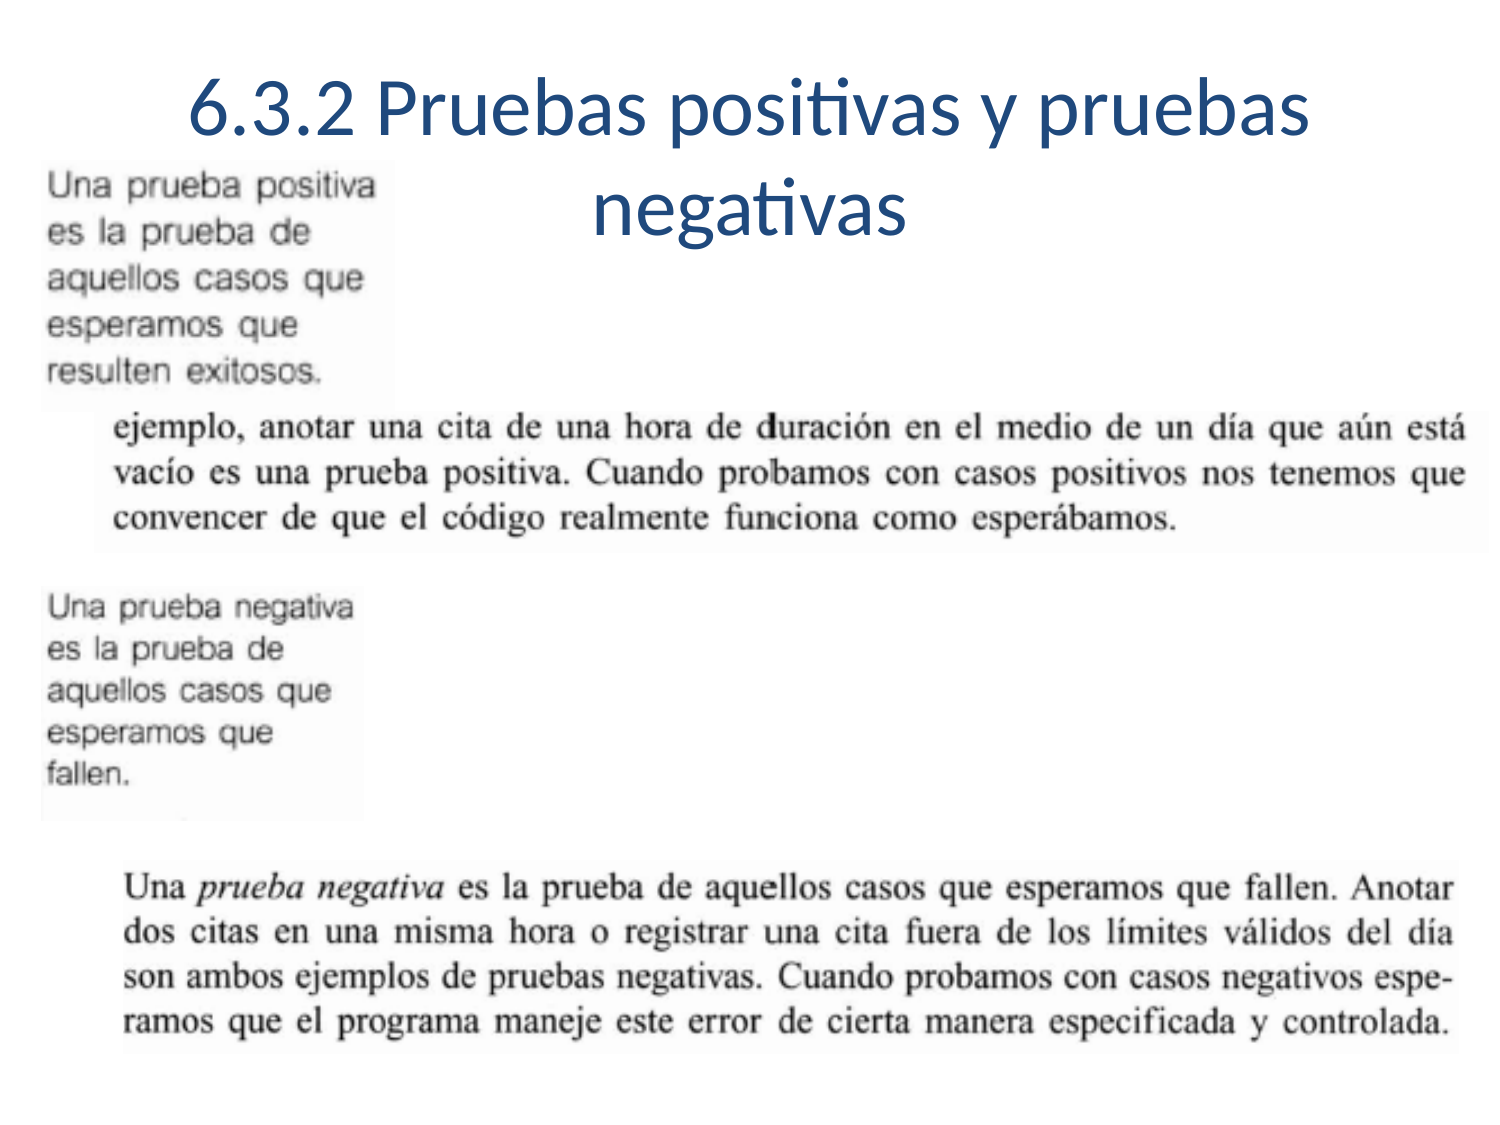

# 6.3.2 Pruebas positivas y pruebas negativas